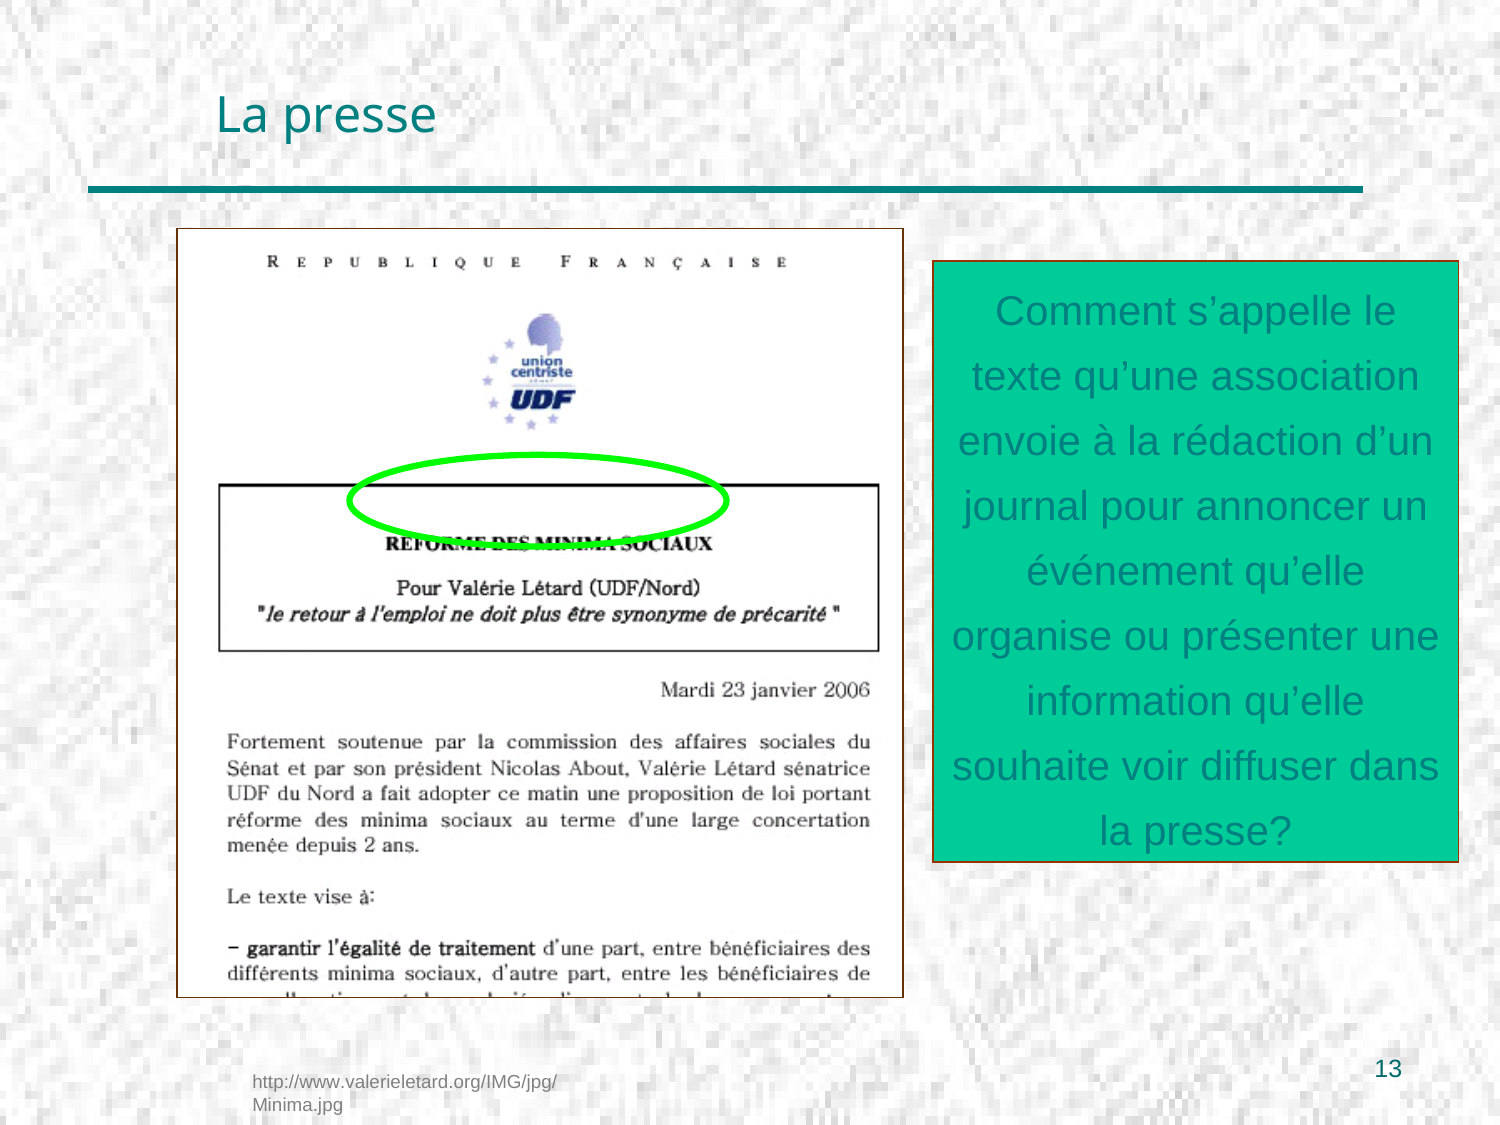

La presse
Comment s’appelle le texte qu’une association envoie à la rédaction d’un journal pour annoncer un événement qu’elle organise ou présenter une information qu’elle souhaite voir diffuser dans la presse?
13
http://www.valerieletard.org/IMG/jpg/Minima.jpg